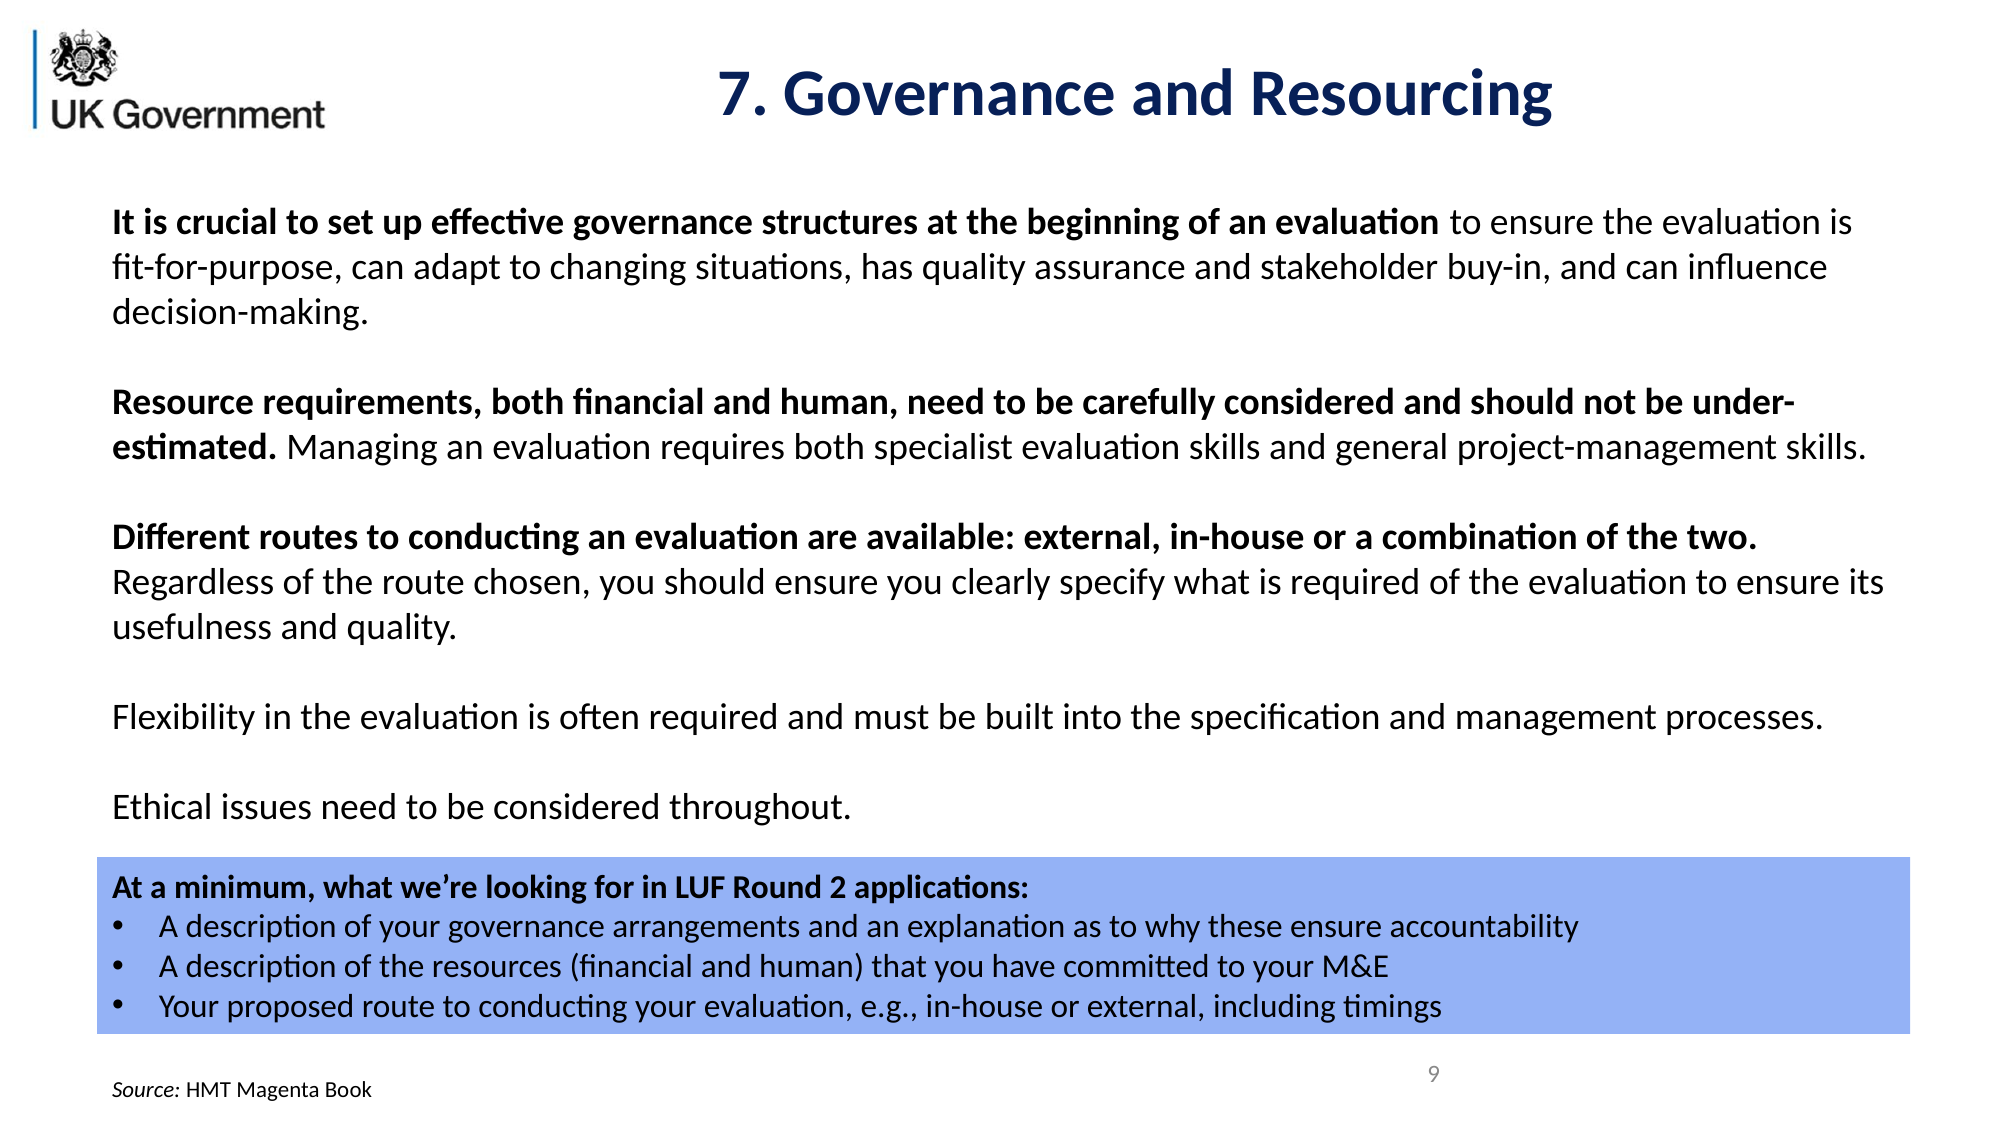

7. Governance and Resourcing
It is crucial to set up effective governance structures at the beginning of an evaluation to ensure the evaluation is fit-for-purpose, can adapt to changing situations, has quality assurance and stakeholder buy-in, and can influence decision-making.
Resource requirements, both financial and human, need to be carefully considered and should not be under-estimated. Managing an evaluation requires both specialist evaluation skills and general project-management skills.
Different routes to conducting an evaluation are available: external, in-house or a combination of the two.
Regardless of the route chosen, you should ensure you clearly specify what is required of the evaluation to ensure its usefulness and quality.
Flexibility in the evaluation is often required and must be built into the specification and management processes.
Ethical issues need to be considered throughout.
At a minimum, what we’re looking for in LUF Round 2 applications:
A description of your governance arrangements and an explanation as to why these ensure accountability
A description of the resources (financial and human) that you have committed to your M&E
Your proposed route to conducting your evaluation, e.g., in-house or external, including timings
Source: HMT Magenta Book